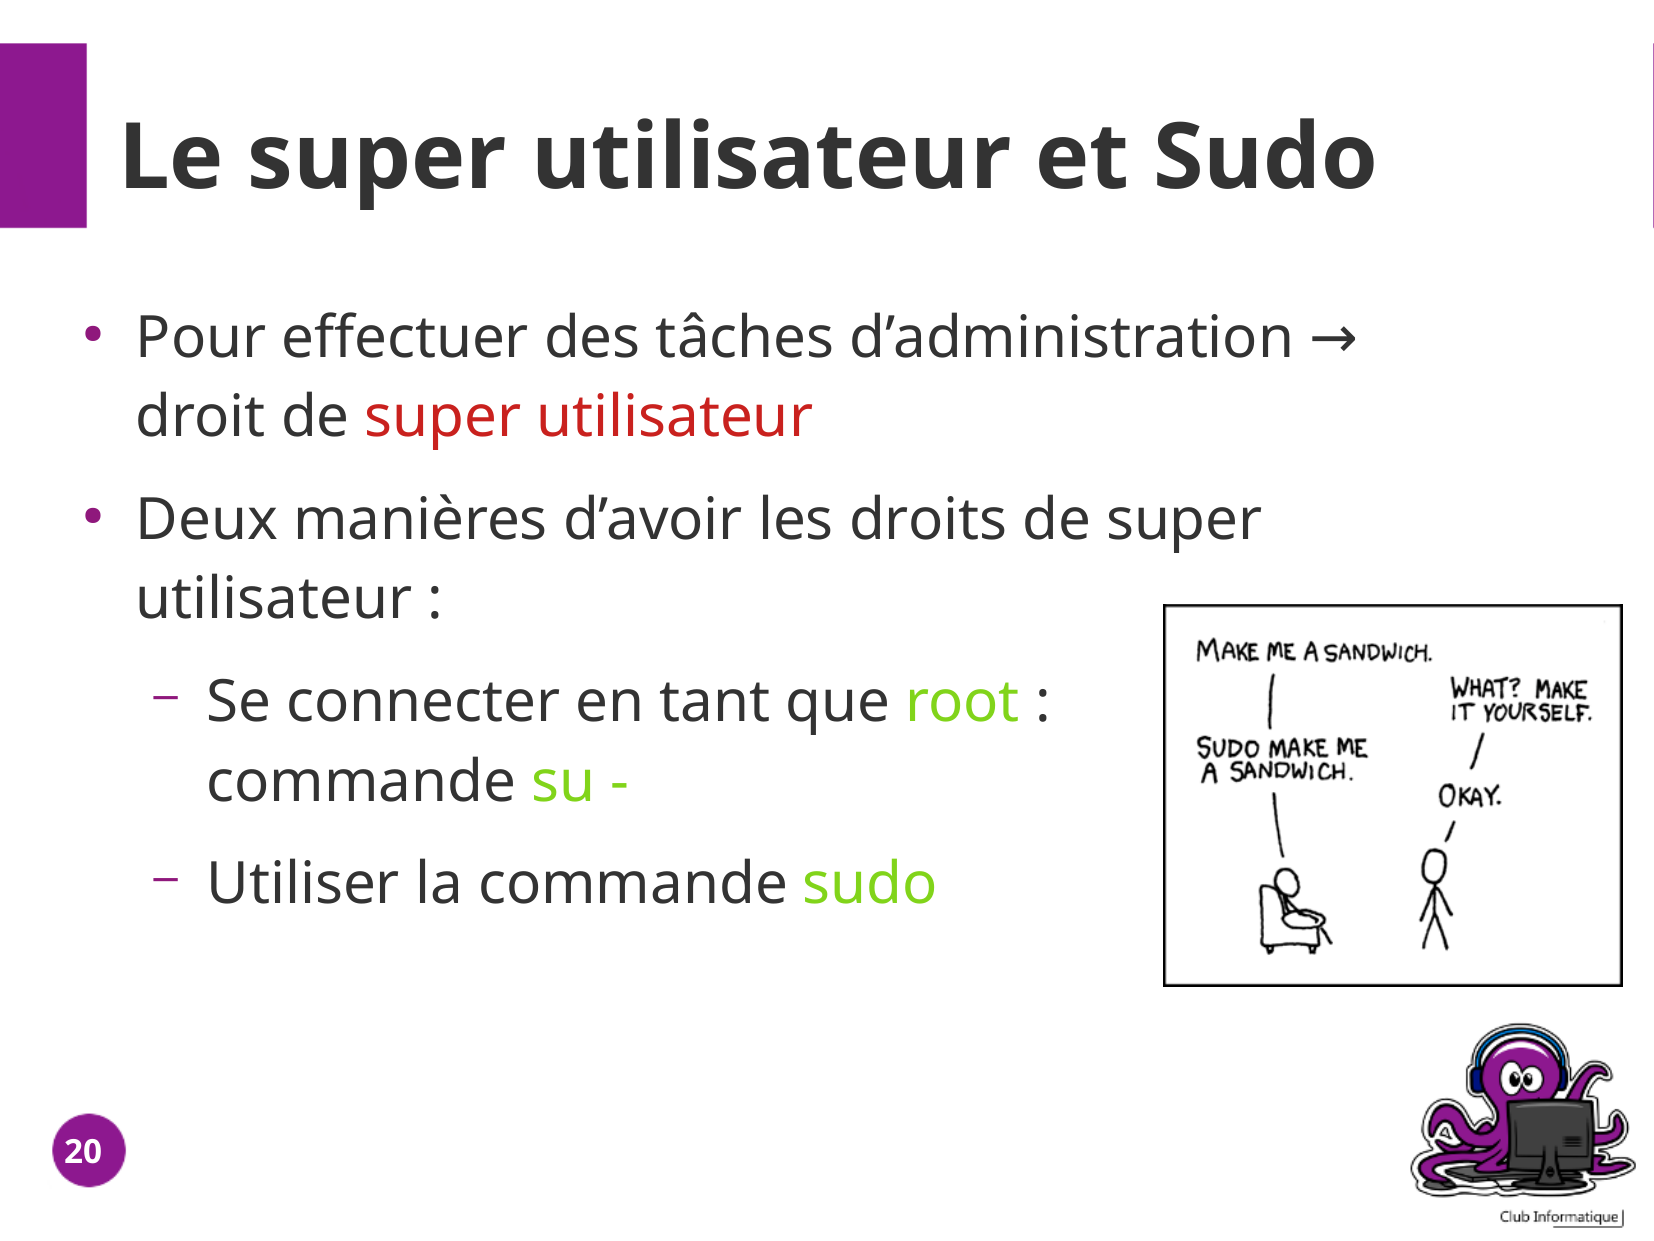

# Le super utilisateur et Sudo
Pour effectuer des tâches d’administration → droit de super utilisateur
Deux manières d’avoir les droits de super utilisateur :
Se connecter en tant que root :
commande su -
Utiliser la commande sudo
20